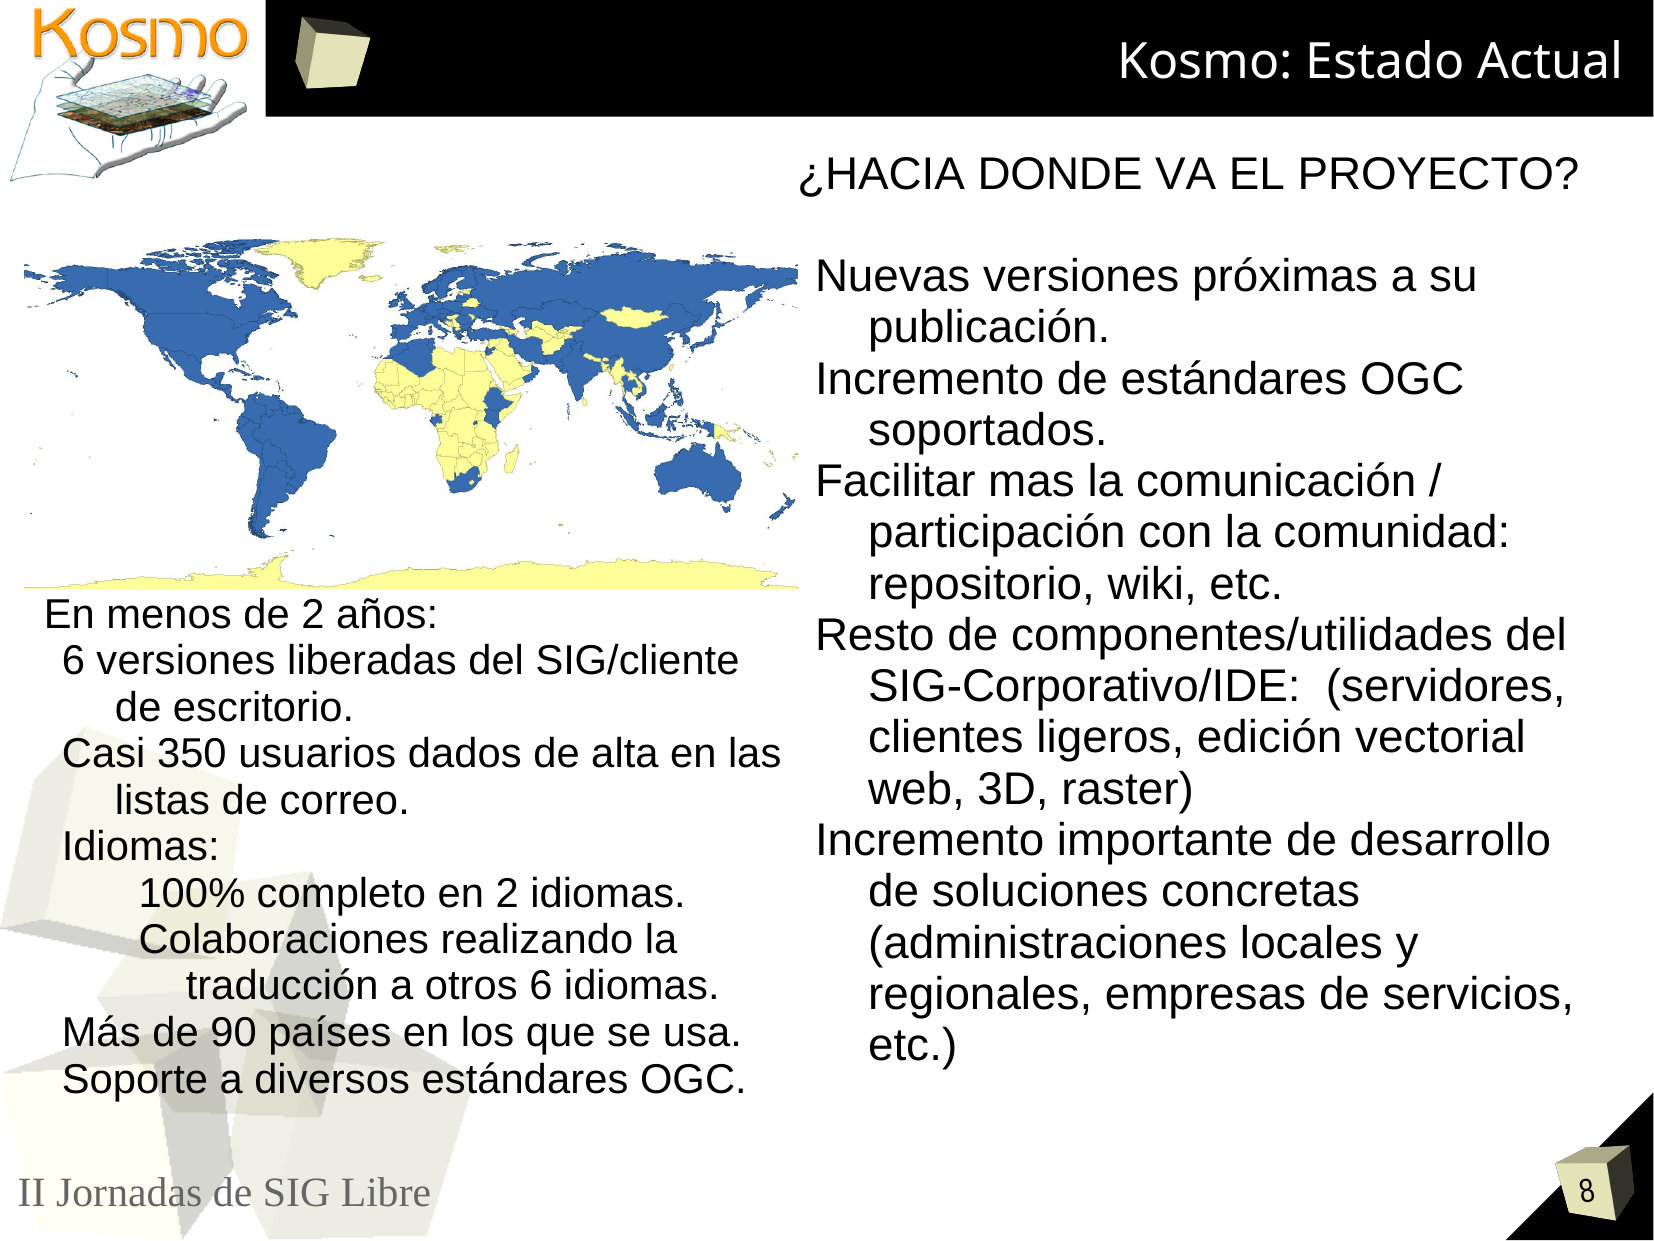

# Kosmo: Estado Actual
¿HACIA DONDE VA EL PROYECTO?
Nuevas versiones próximas a su publicación.
Incremento de estándares OGC soportados.
Facilitar mas la comunicación / participación con la comunidad: repositorio, wiki, etc.
Resto de componentes/utilidades del SIG-Corporativo/IDE: (servidores, clientes ligeros, edición vectorial web, 3D, raster)
Incremento importante de desarrollo de soluciones concretas (administraciones locales y regionales, empresas de servicios, etc.)
En menos de 2 años:
6 versiones liberadas del SIG/cliente de escritorio.
Casi 350 usuarios dados de alta en las listas de correo.
Idiomas:
100% completo en 2 idiomas.
Colaboraciones realizando la traducción a otros 6 idiomas.
Más de 90 países en los que se usa.
Soporte a diversos estándares OGC.